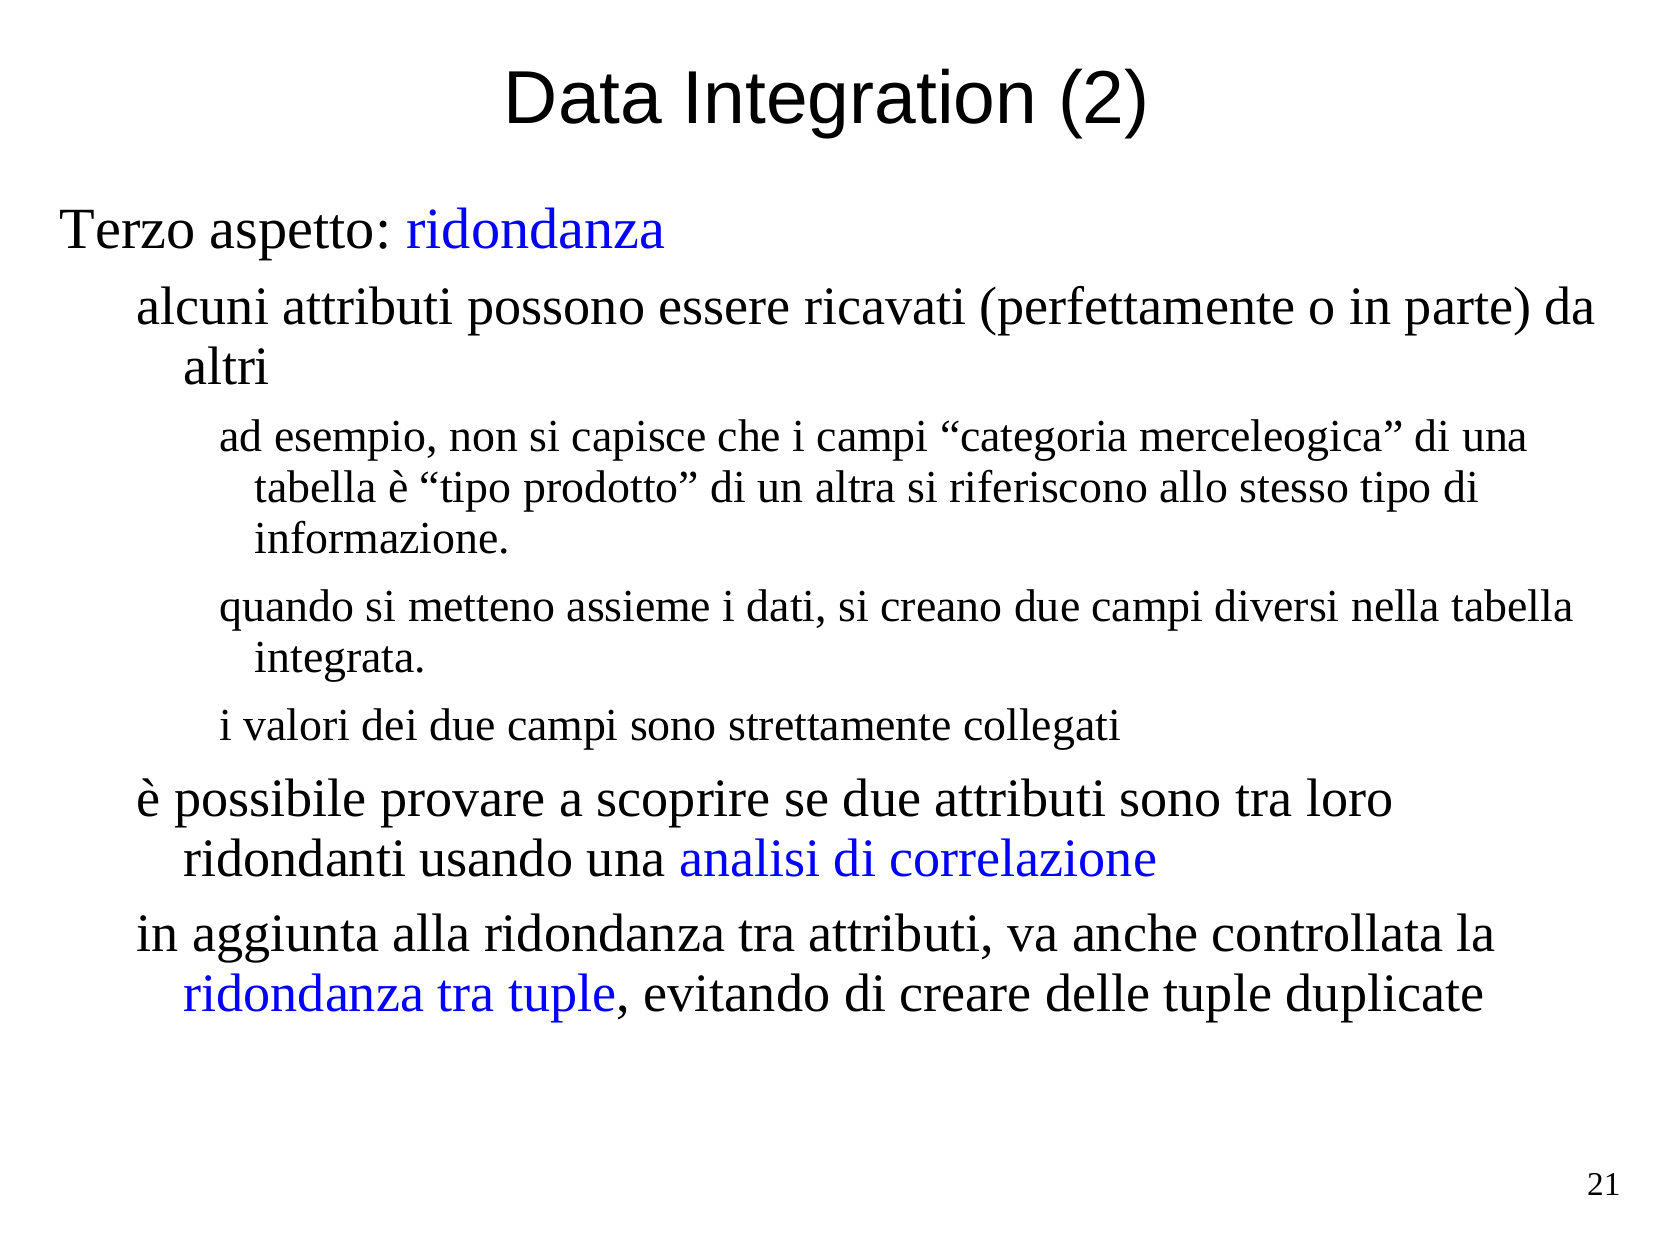

# Data Integration (2)
Terzo aspetto: ridondanza
alcuni attributi possono essere ricavati (perfettamente o in parte) da altri
ad esempio, non si capisce che i campi “categoria merceleogica” di una tabella è “tipo prodotto” di un altra si riferiscono allo stesso tipo di informazione.
quando si metteno assieme i dati, si creano due campi diversi nella tabella integrata.
i valori dei due campi sono strettamente collegati
è possibile provare a scoprire se due attributi sono tra loro ridondanti usando una analisi di correlazione
in aggiunta alla ridondanza tra attributi, va anche controllata la ridondanza tra tuple, evitando di creare delle tuple duplicate